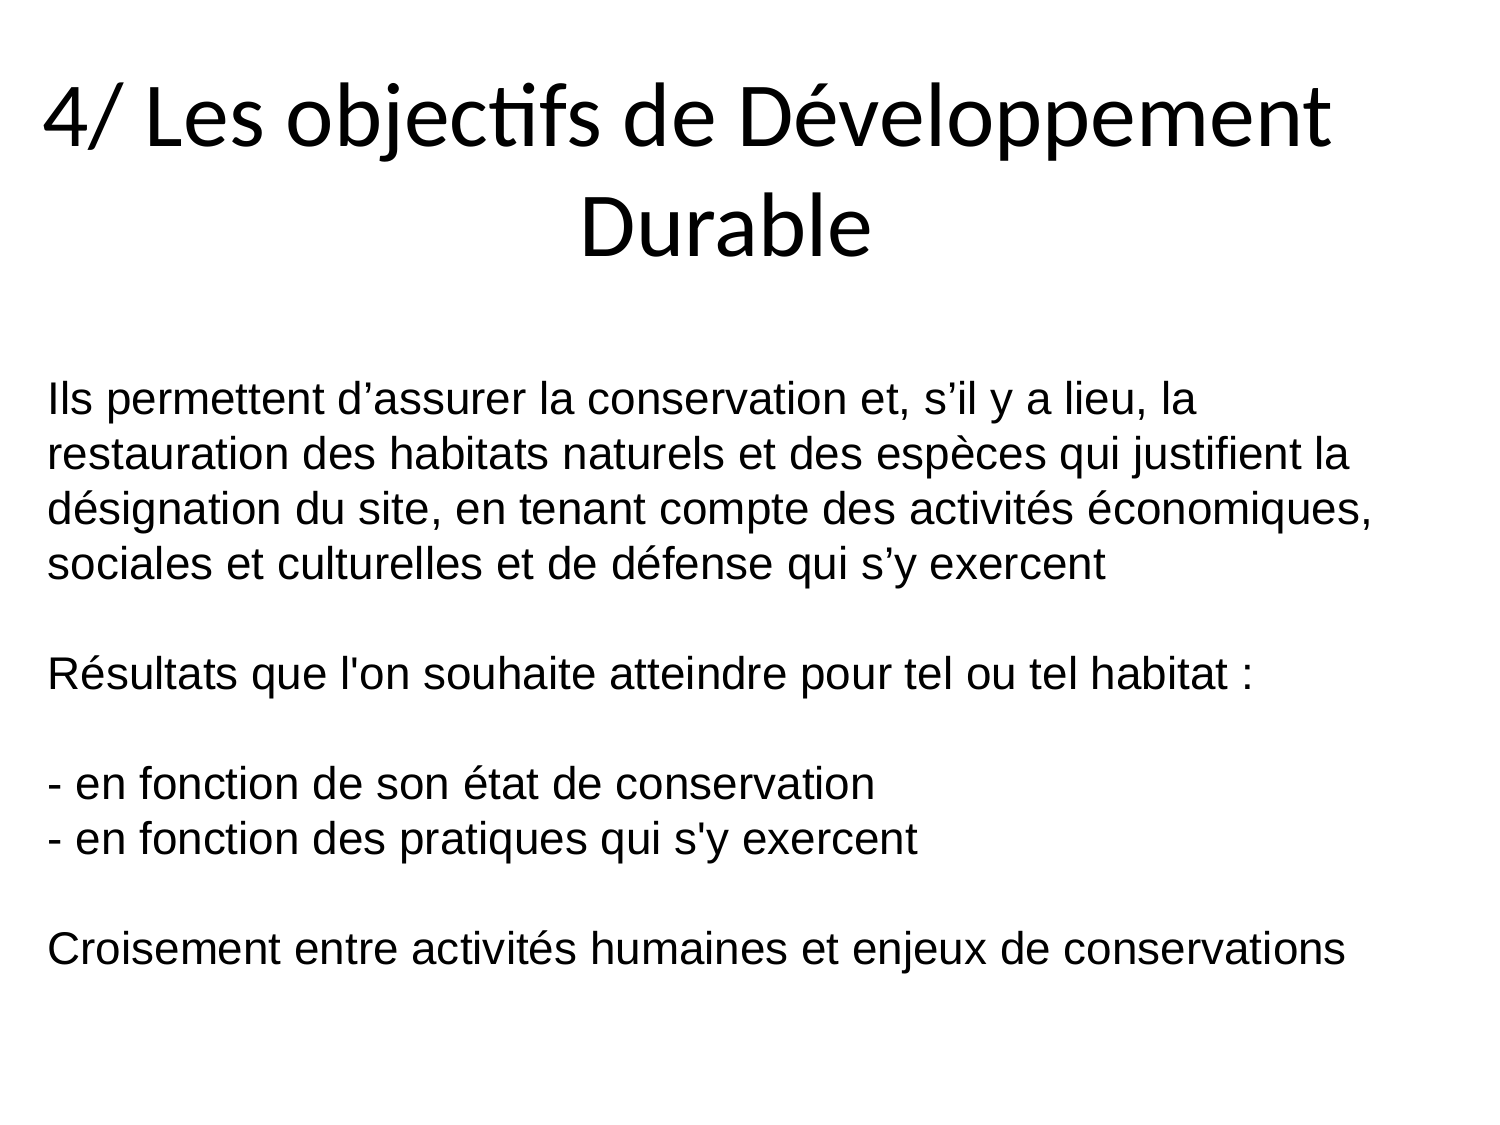

# 4/ Les objectifs de Développement Durable
Ils permettent d’assurer la conservation et, s’il y a lieu, la restauration des habitats naturels et des espèces qui justifient la désignation du site, en tenant compte des activités économiques, sociales et culturelles et de défense qui s’y exercent
Résultats que l'on souhaite atteindre pour tel ou tel habitat :
- en fonction de son état de conservation
- en fonction des pratiques qui s'y exercent
Croisement entre activités humaines et enjeux de conservations